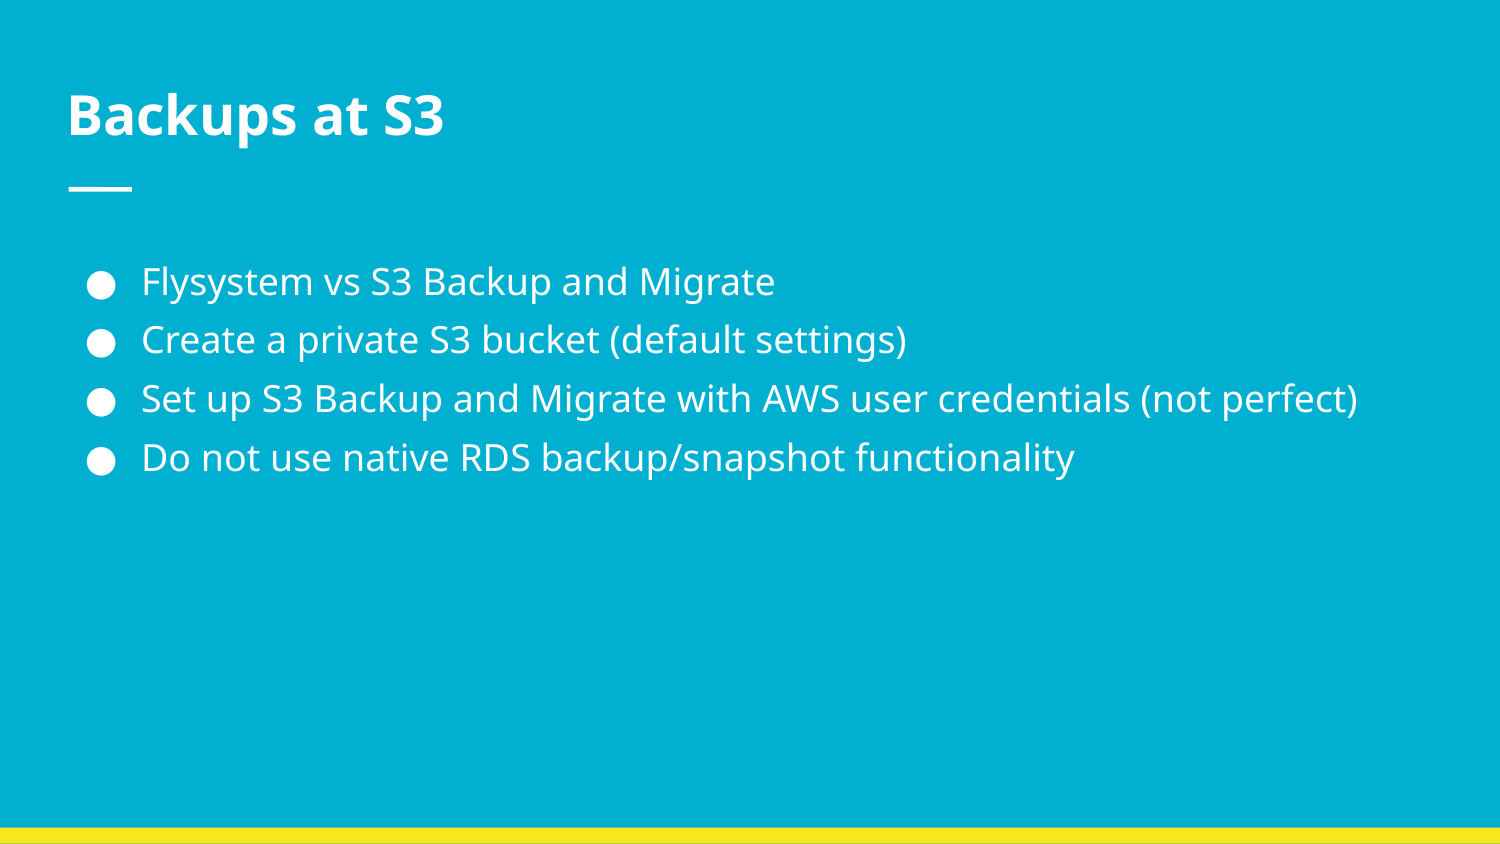

# Backups at S3
Flysystem vs S3 Backup and Migrate
Create a private S3 bucket (default settings)
Set up S3 Backup and Migrate with AWS user credentials (not perfect)
Do not use native RDS backup/snapshot functionality